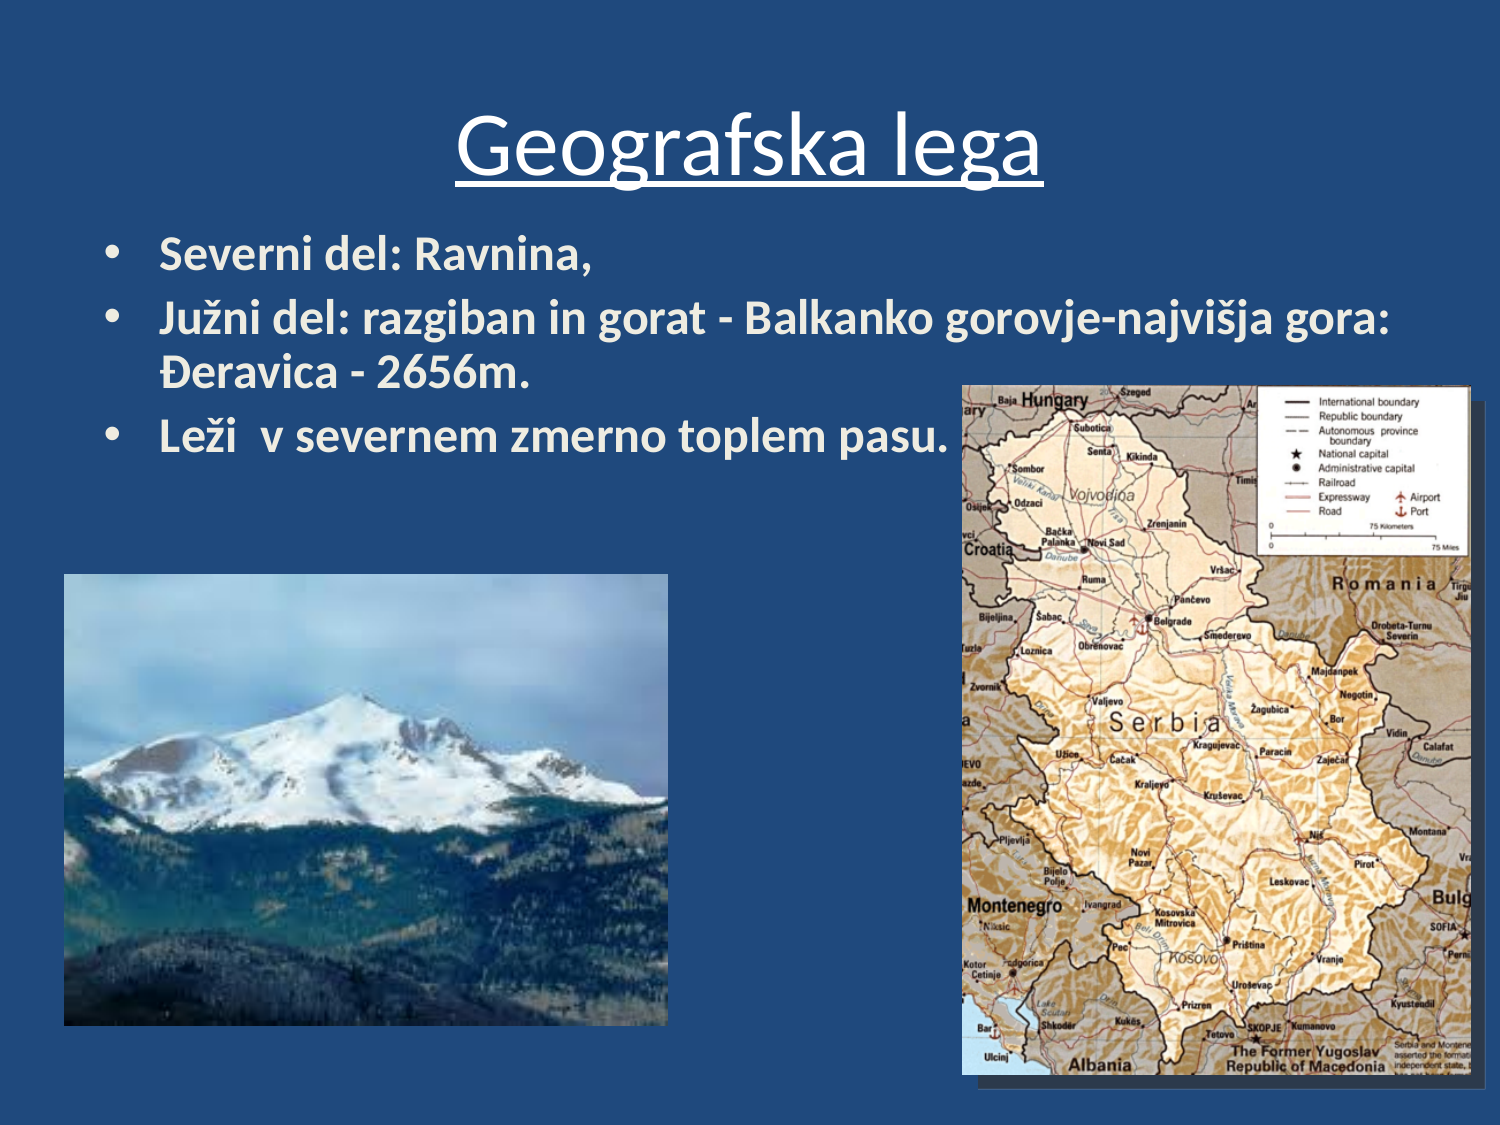

# Geografska lega
Severni del: Ravnina,
Južni del: razgiban in gorat - Balkanko gorovje-najvišja gora: Đeravica - 2656m.
Leži v severnem zmerno toplem pasu.